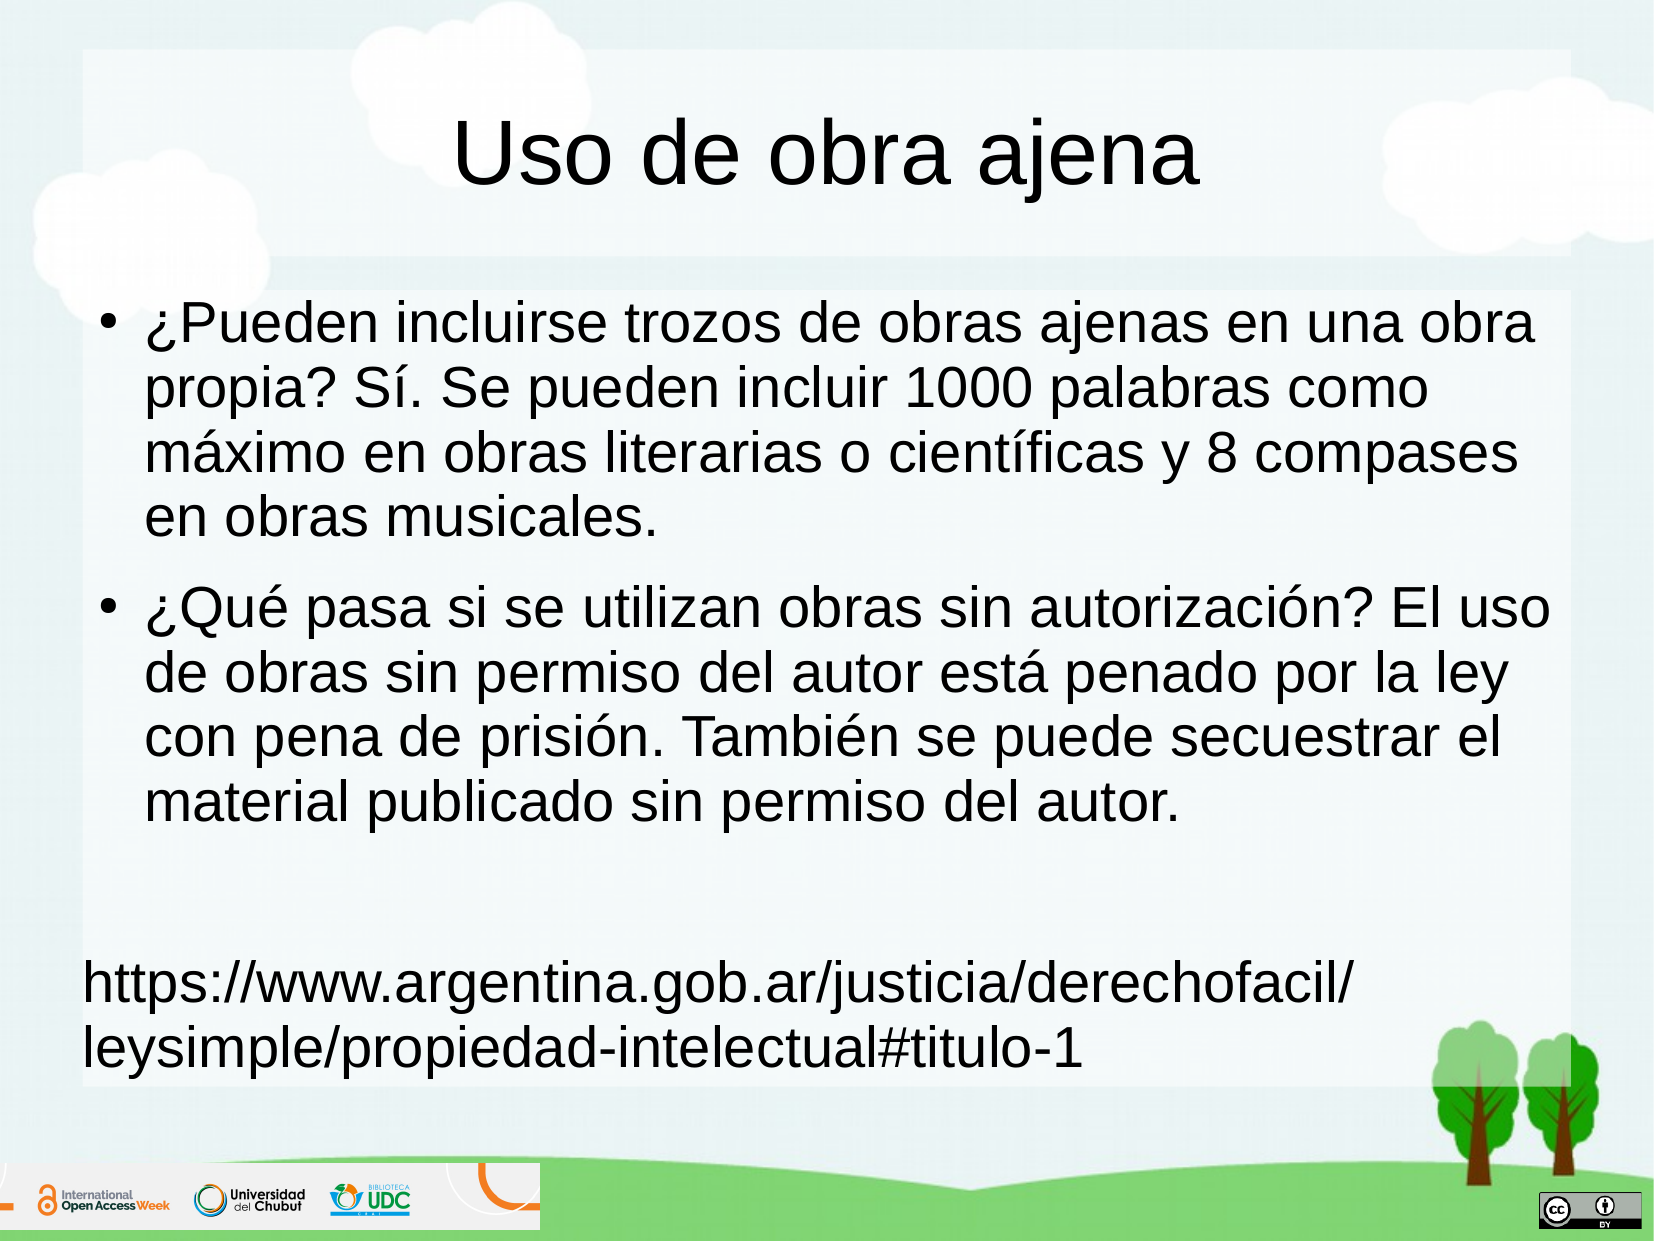

# Uso de obra ajena
¿Pueden incluirse trozos de obras ajenas en una obra propia? Sí. Se pueden incluir 1000 palabras como máximo en obras literarias o científicas y 8 compases en obras musicales.
¿Qué pasa si se utilizan obras sin autorización? El uso de obras sin permiso del autor está penado por la ley con pena de prisión. También se puede secuestrar el material publicado sin permiso del autor.
https://www.argentina.gob.ar/justicia/derechofacil/leysimple/propiedad-intelectual#titulo-1
17